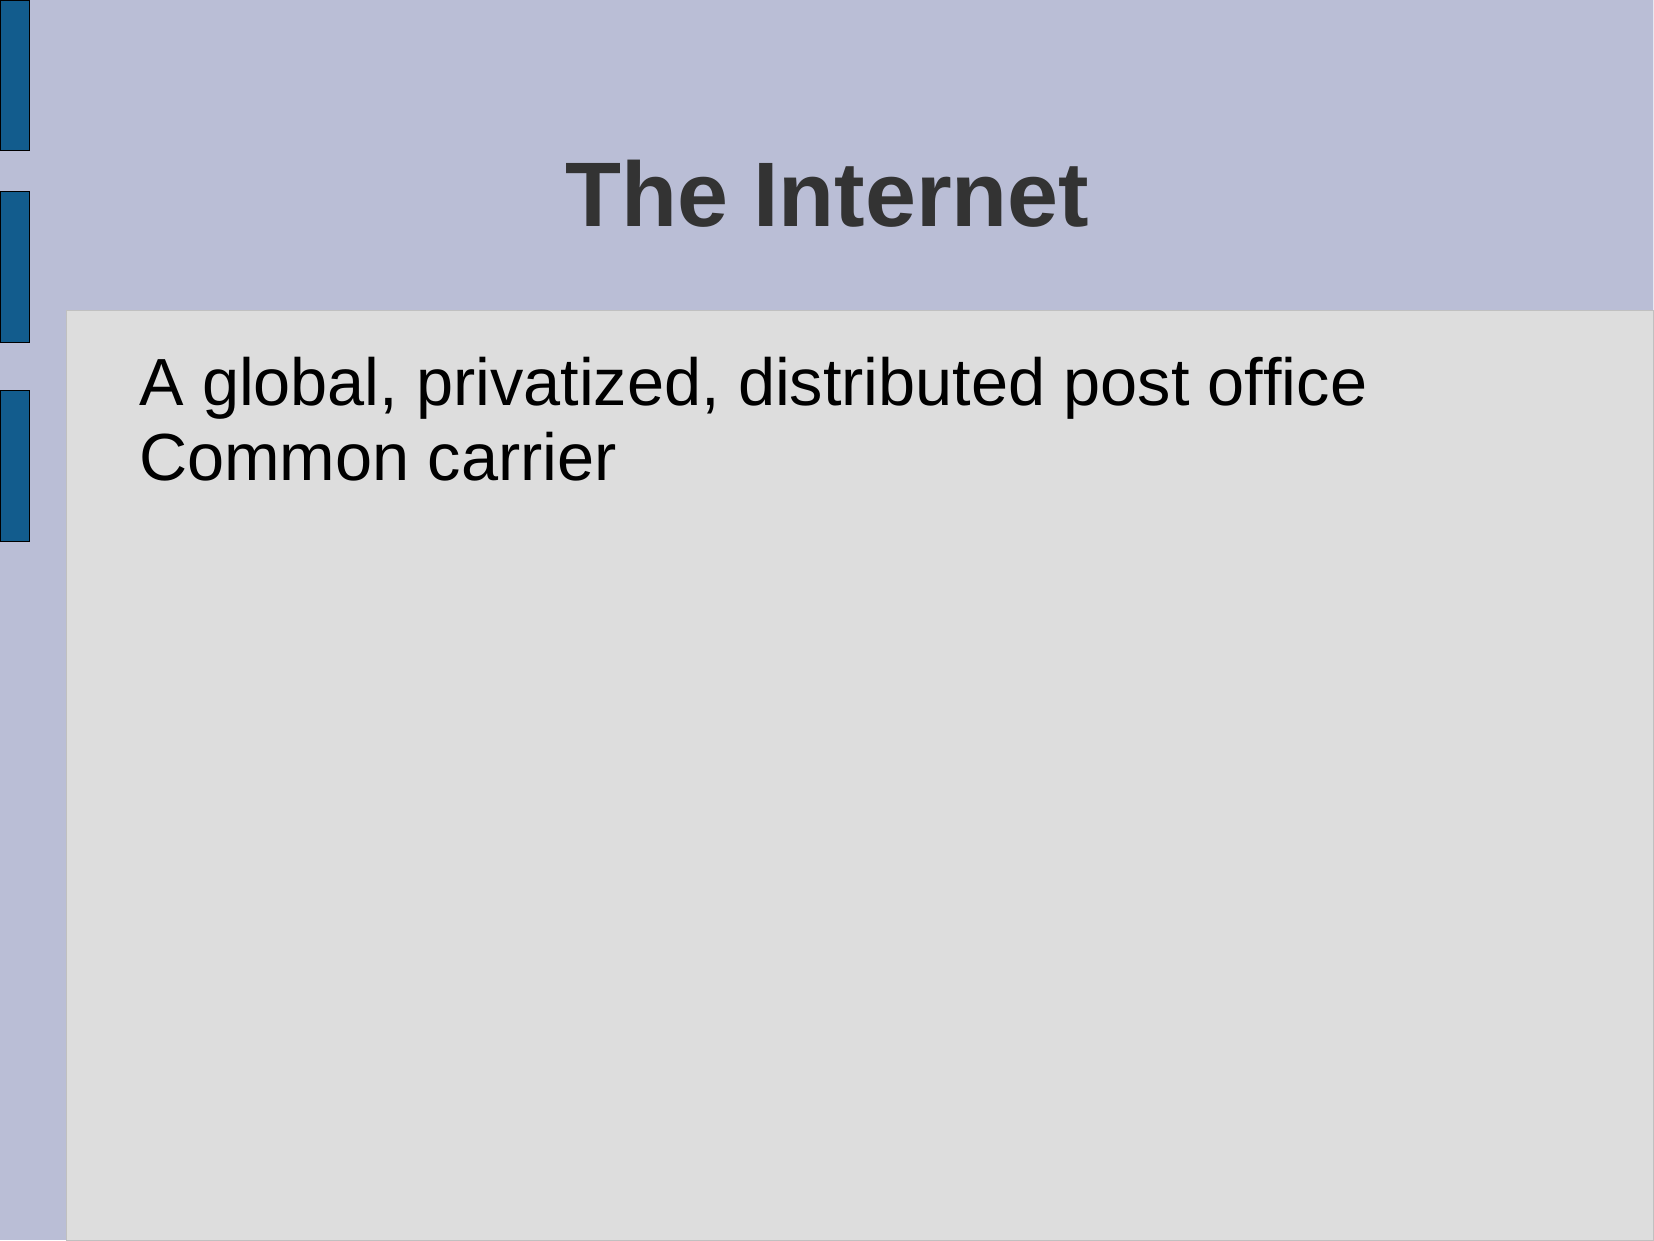

# The Internet
A global, privatized, distributed post office
Common carrier